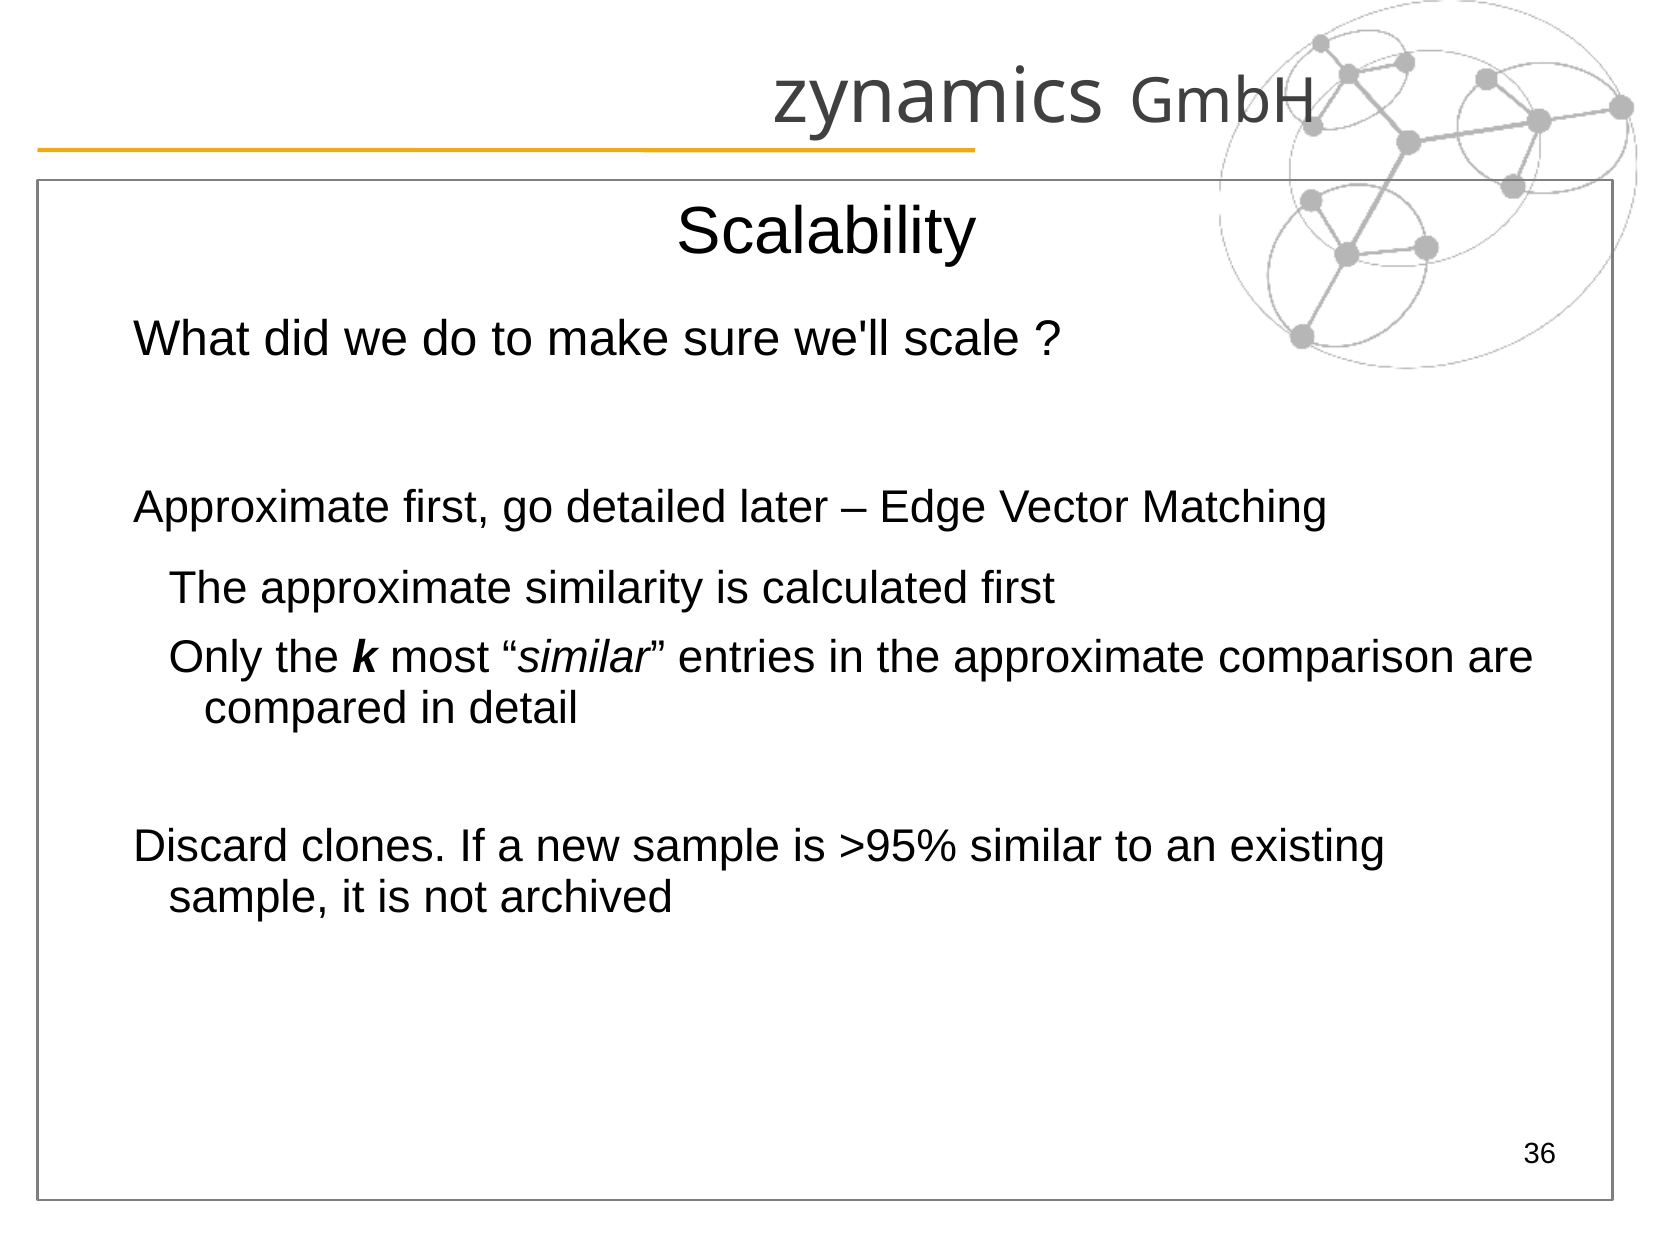

zynamics GmbH
# Scalability
What did we do to make sure we'll scale ?
Approximate first, go detailed later – Edge Vector Matching
The approximate similarity is calculated first
Only the k most “similar” entries in the approximate comparison are compared in detail
Discard clones. If a new sample is >95% similar to an existing sample, it is not archived